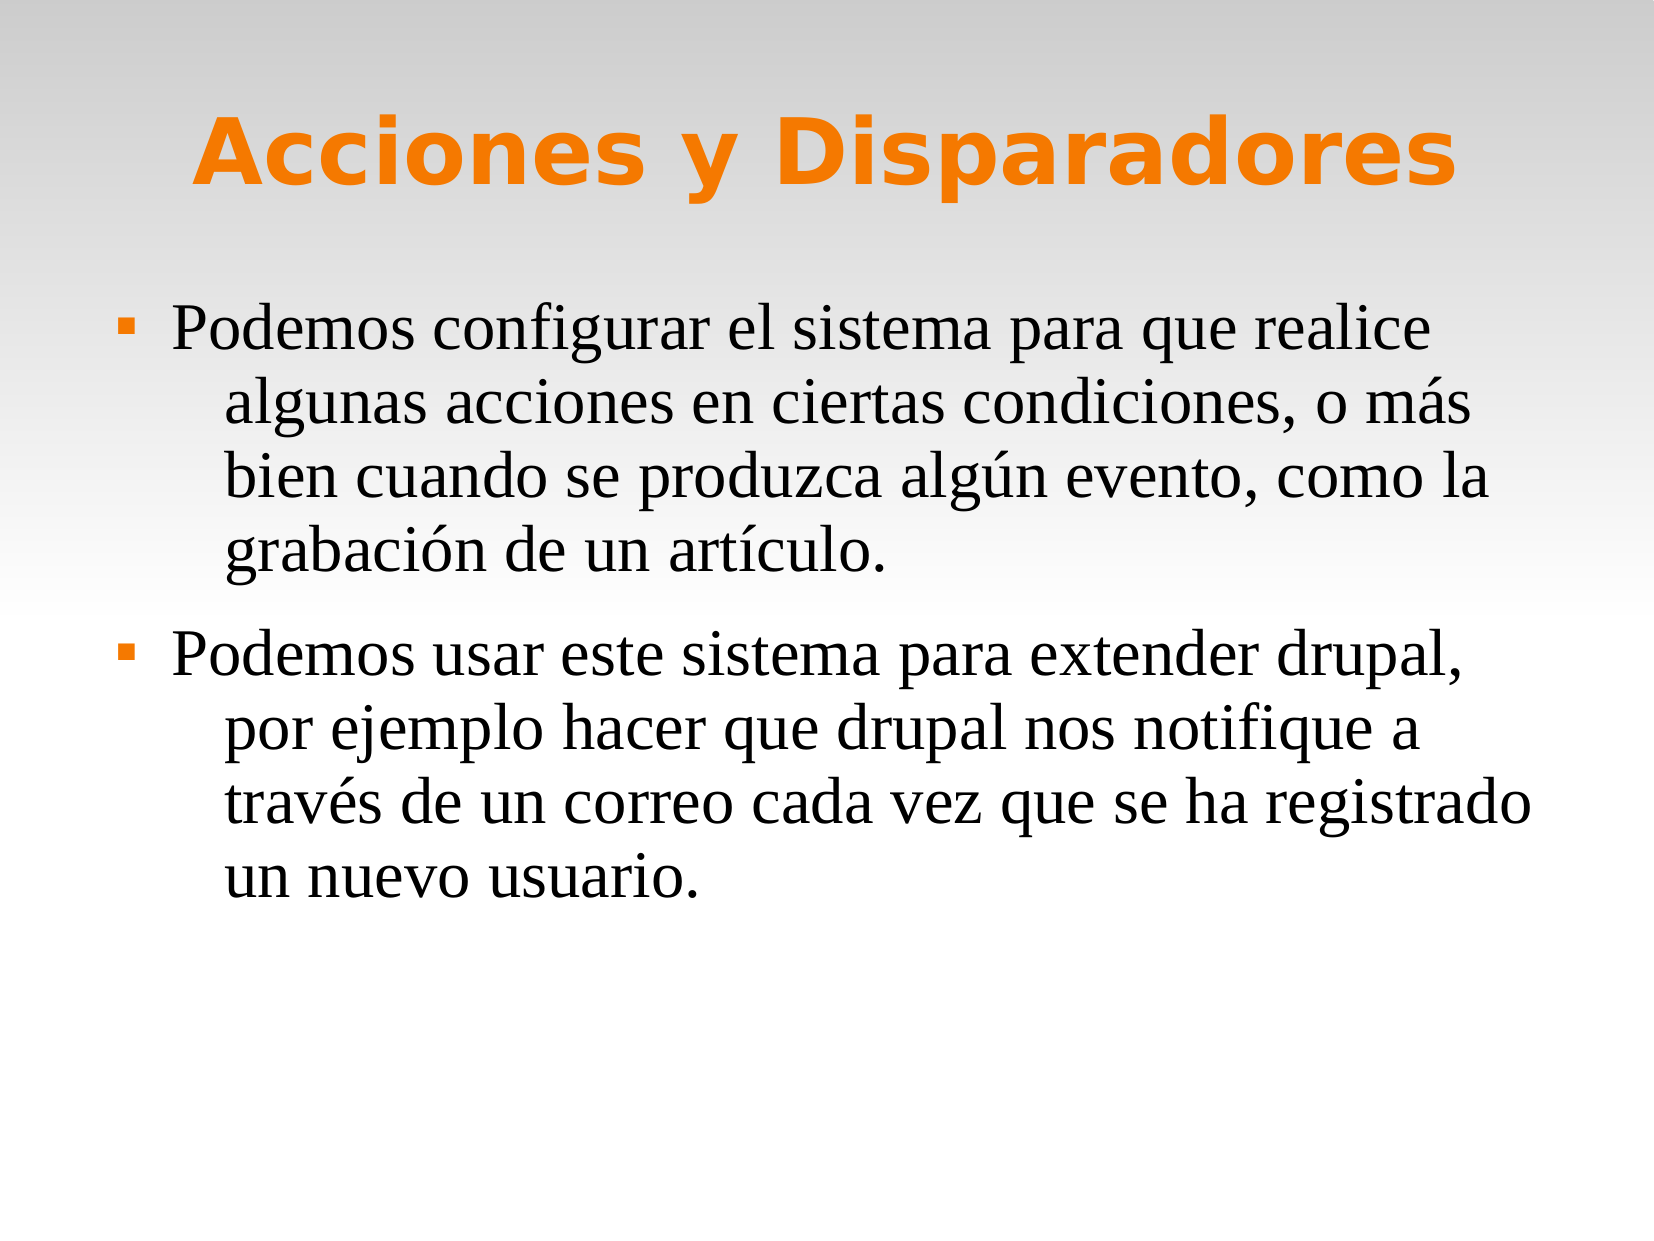

# Acciones y Disparadores
Podemos configurar el sistema para que realice algunas acciones en ciertas condiciones, o más bien cuando se produzca algún evento, como la grabación de un artículo.
Podemos usar este sistema para extender drupal, por ejemplo hacer que drupal nos notifique a través de un correo cada vez que se ha registrado un nuevo usuario.